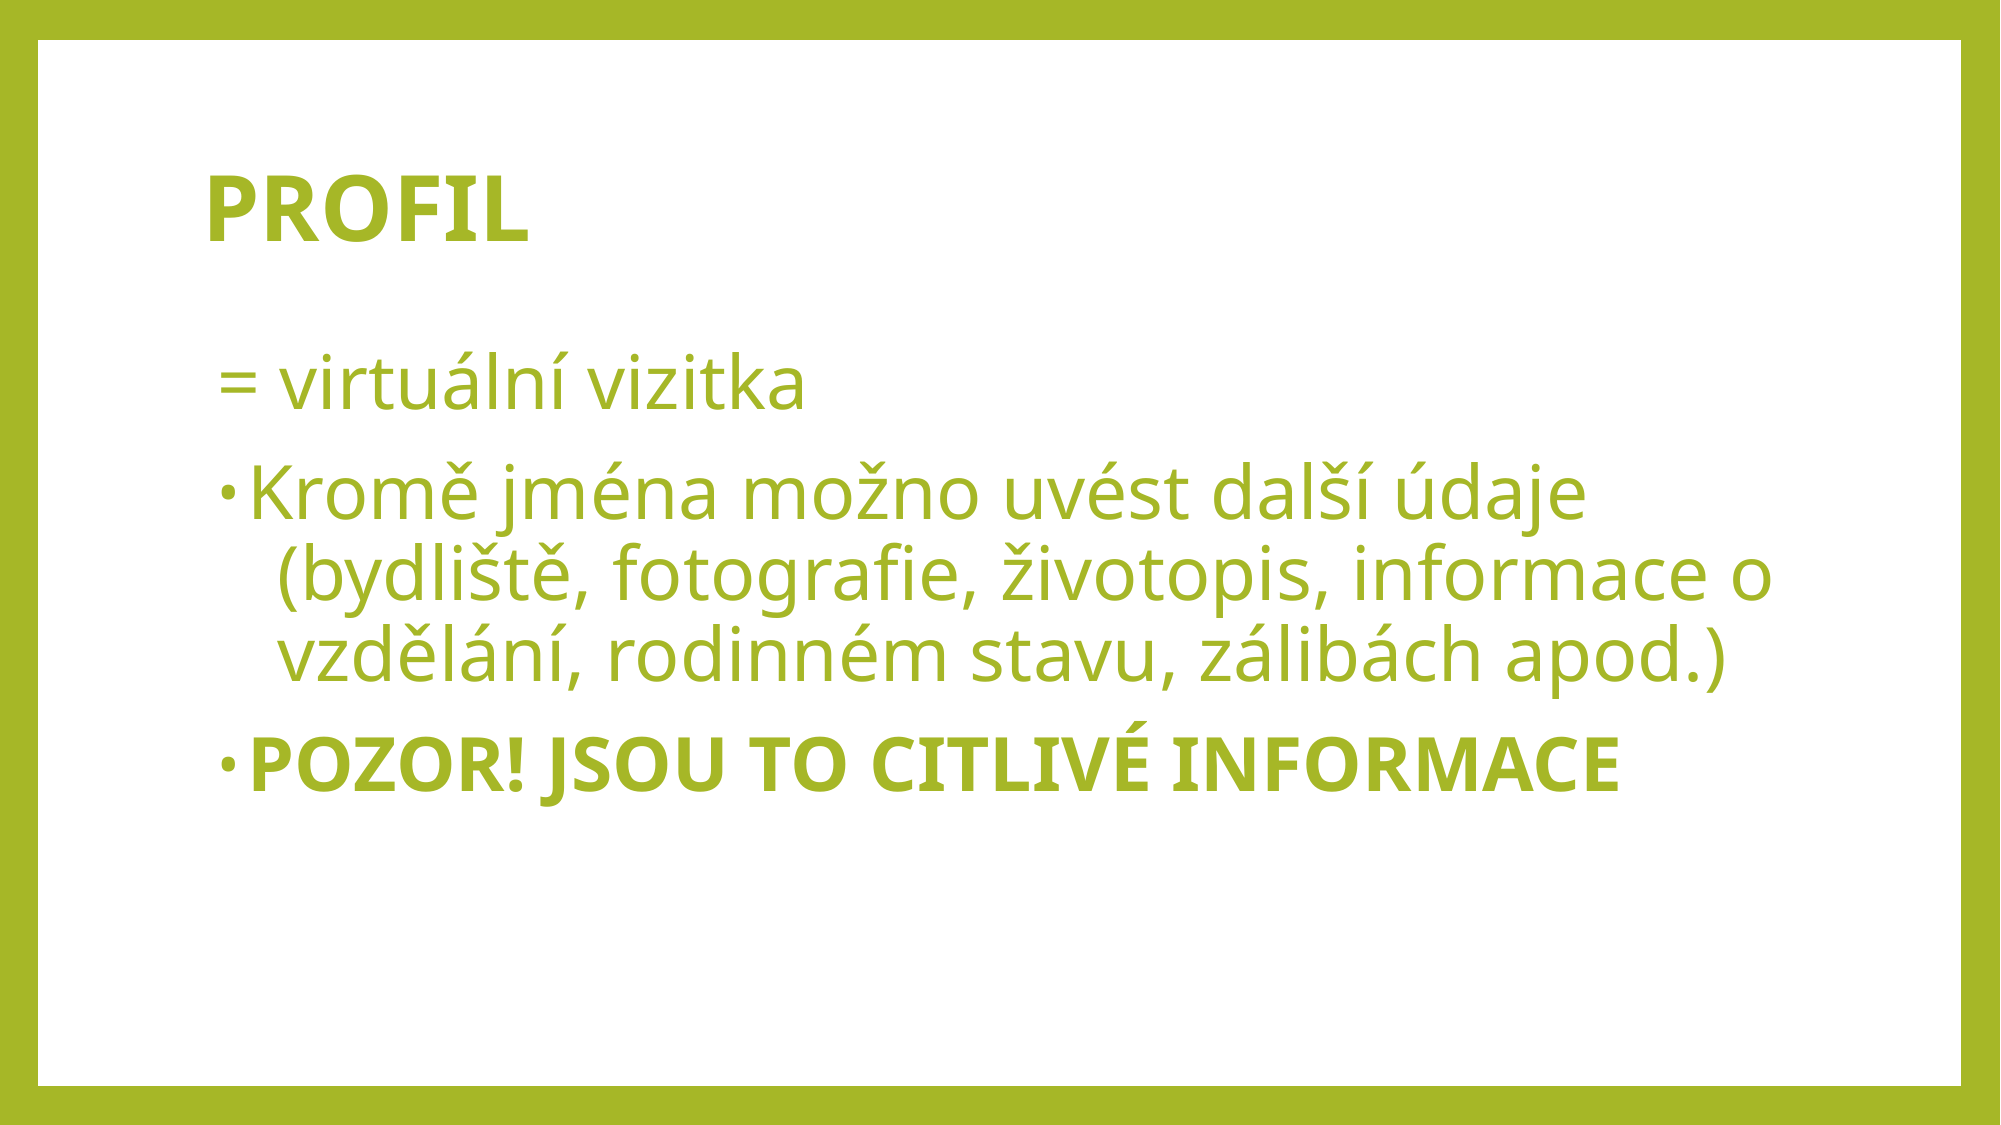

# PROFIL
= virtuální vizitka
Kromě jména možno uvést další údaje (bydliště, fotografie, životopis, informace o vzdělání, rodinném stavu, zálibách apod.)
POZOR! JSOU TO CITLIVÉ INFORMACE